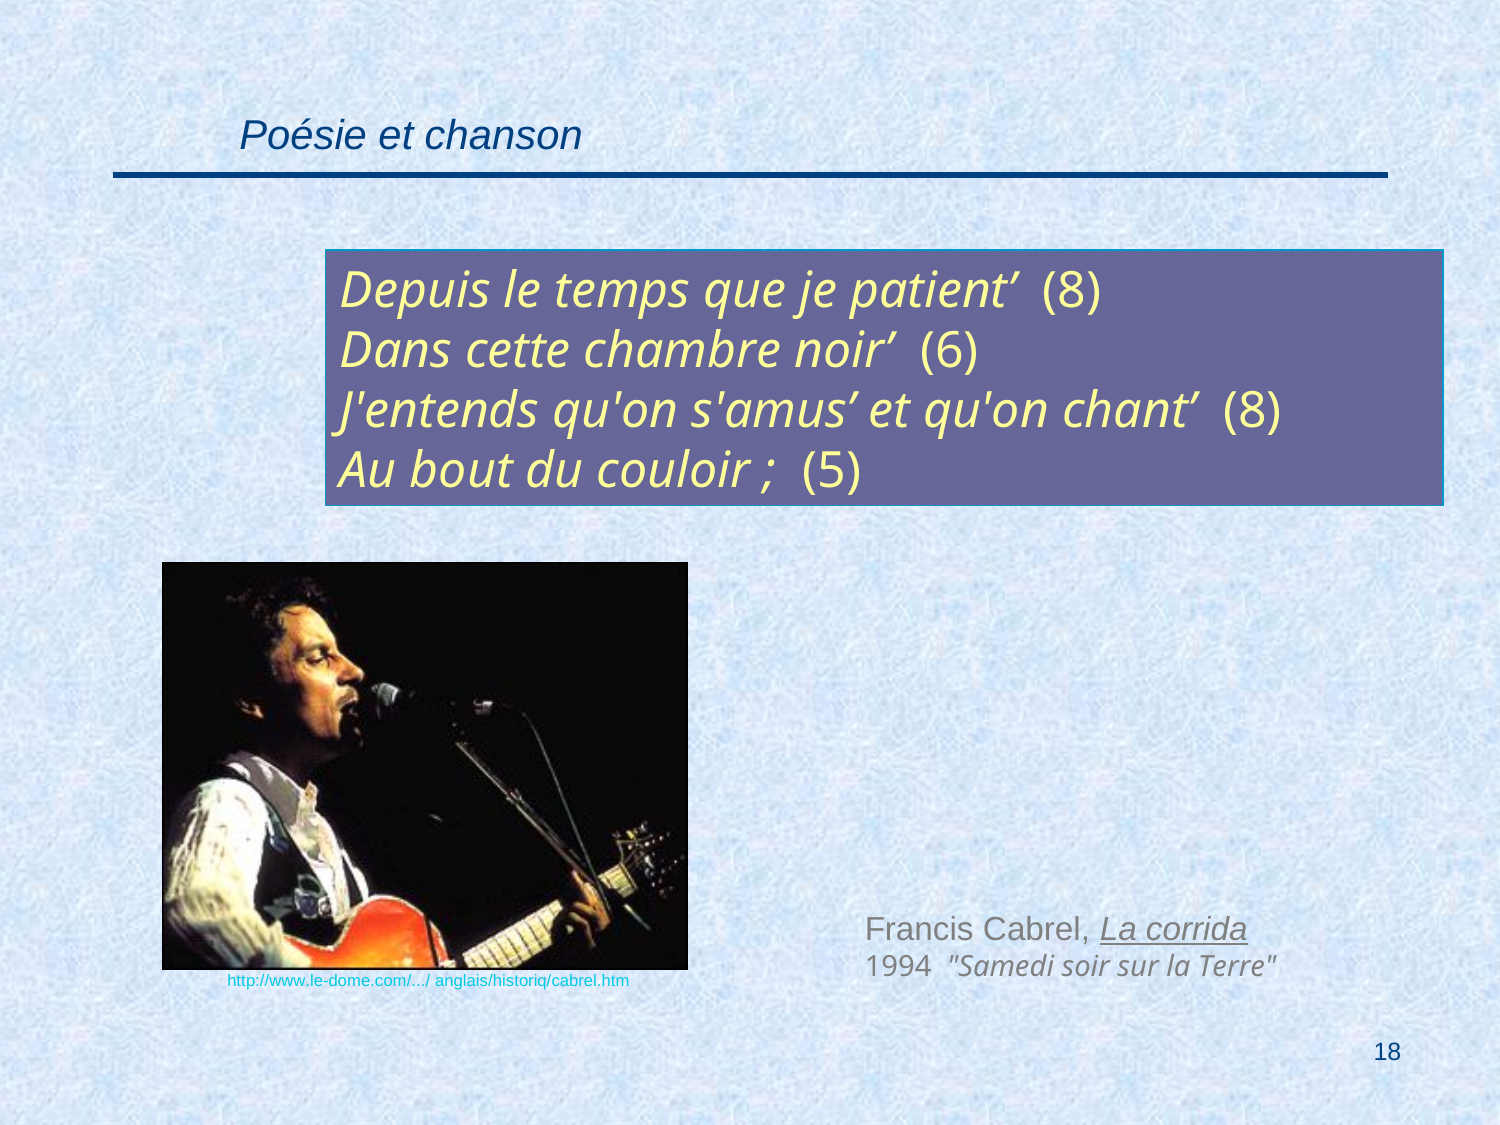

Poésie et chanson
Depuis le temps que je patient’ (8)
Dans cette chambre noir’ (6)
J'entends qu'on s'amus’ et qu'on chant’ (8)
Au bout du couloir ; (5)
http://www.le-dome.com/.../ anglais/historiq/cabrel.htm
Francis Cabrel, La corrida
1994  "Samedi soir sur la Terre"
18